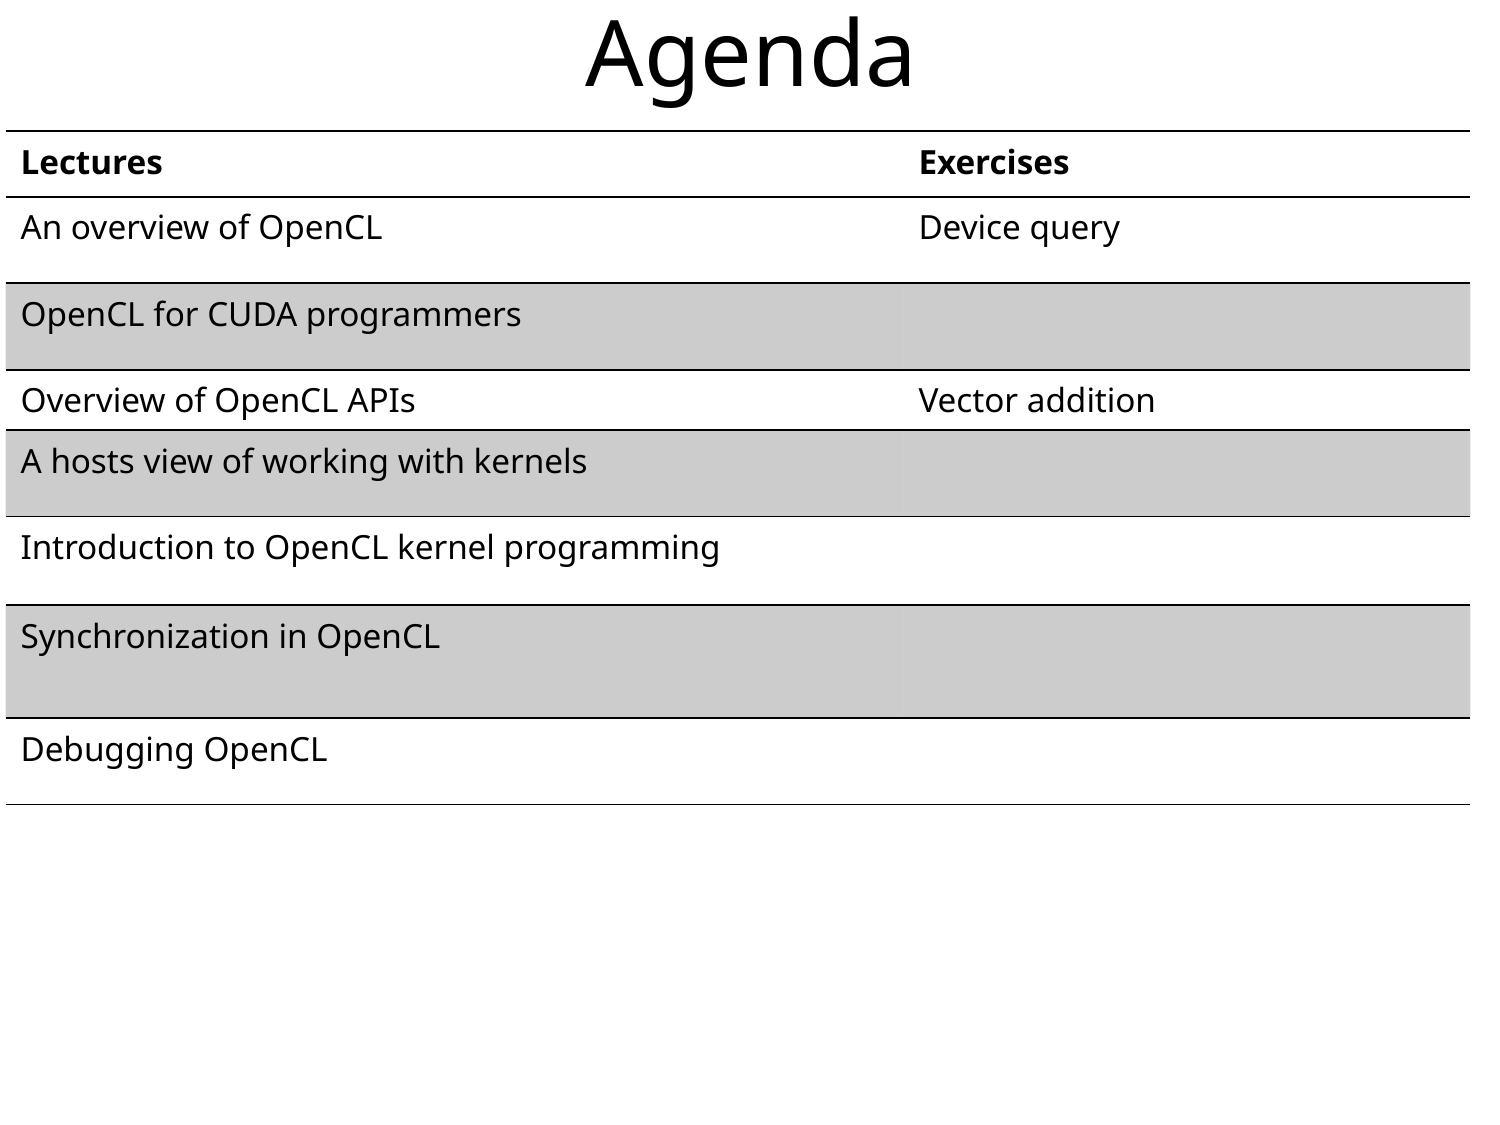

# Agenda
| Lectures | Exercises |
| --- | --- |
| An overview of OpenCL | Device query |
| OpenCL for CUDA programmers | |
| Overview of OpenCL APIs | Vector addition |
| A hosts view of working with kernels | |
| Introduction to OpenCL kernel programming | |
| Synchronization in OpenCL | |
| Debugging OpenCL | |